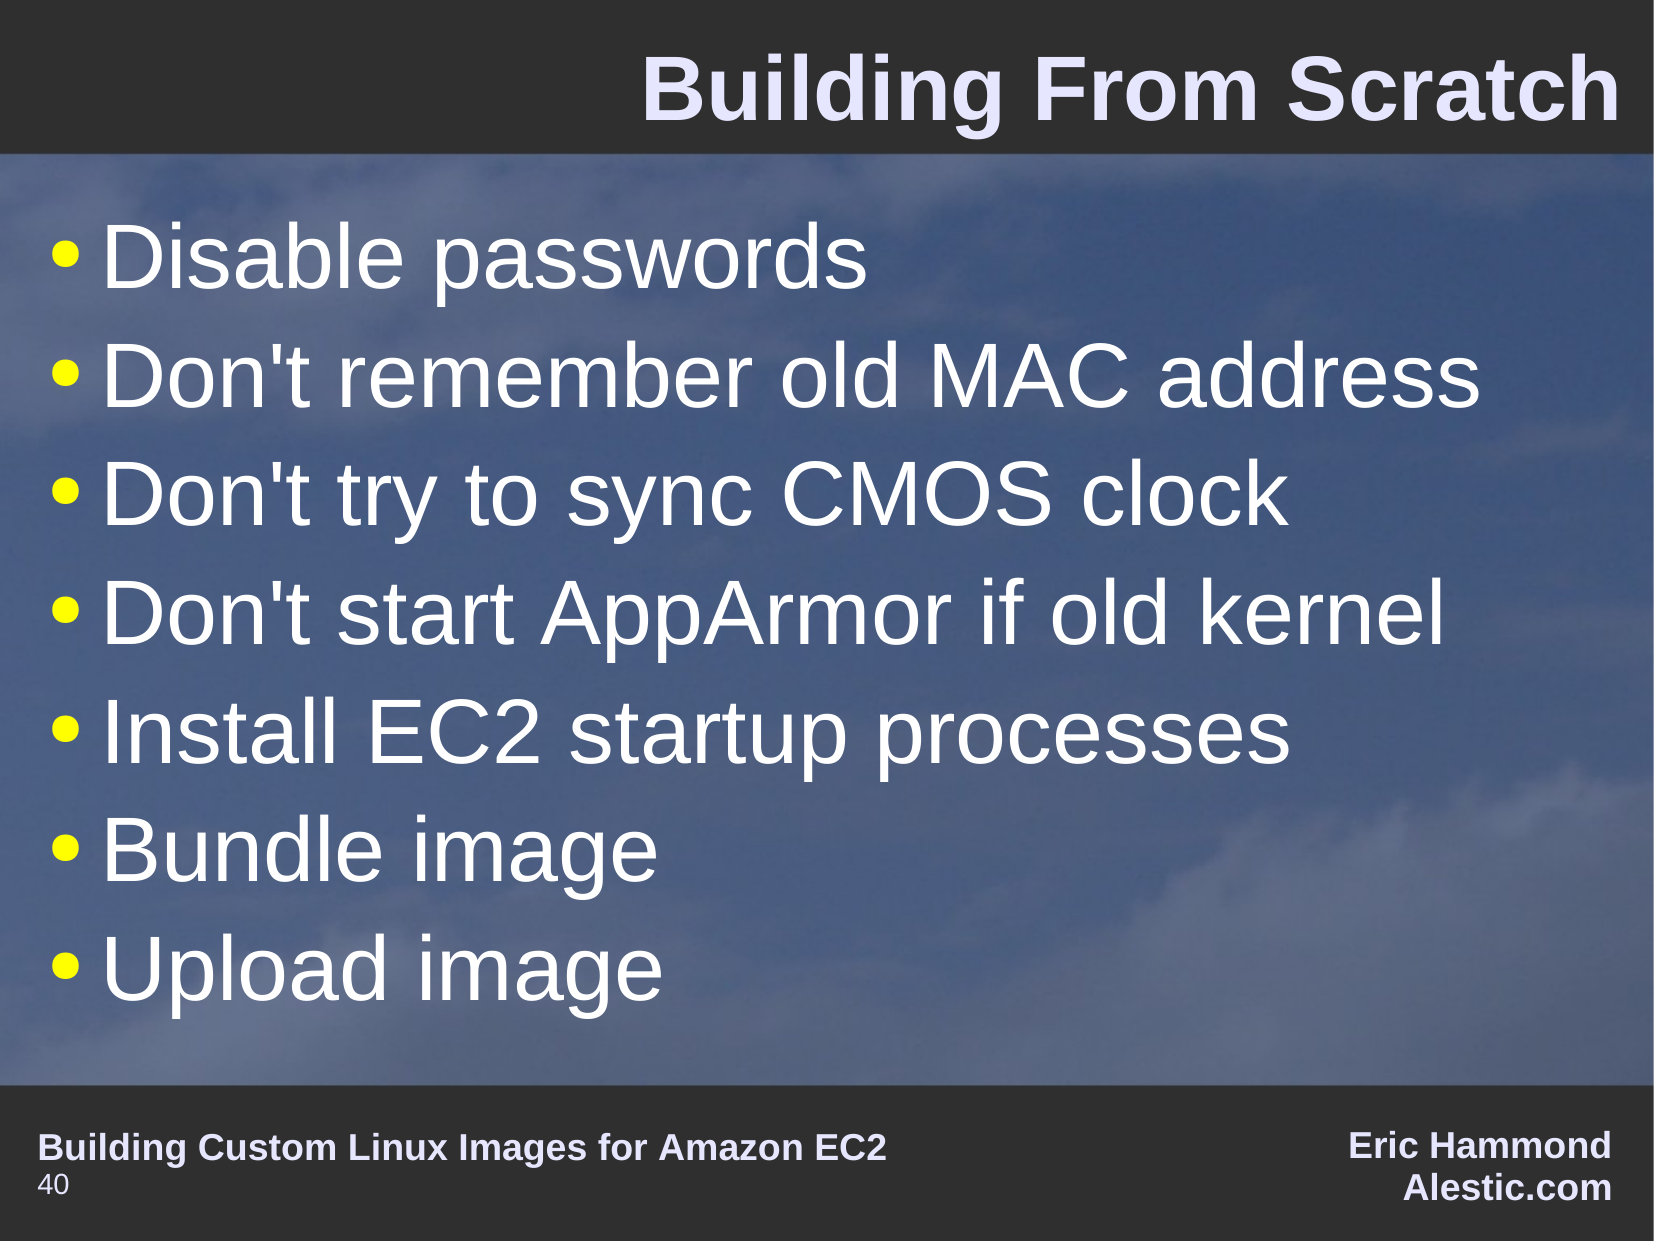

# Building From Scratch
Disable passwords
Don't remember old MAC address
Don't try to sync CMOS clock
Don't start AppArmor if old kernel
Install EC2 startup processes
Bundle image
Upload image
40
Eric Hammond
Alestic.com